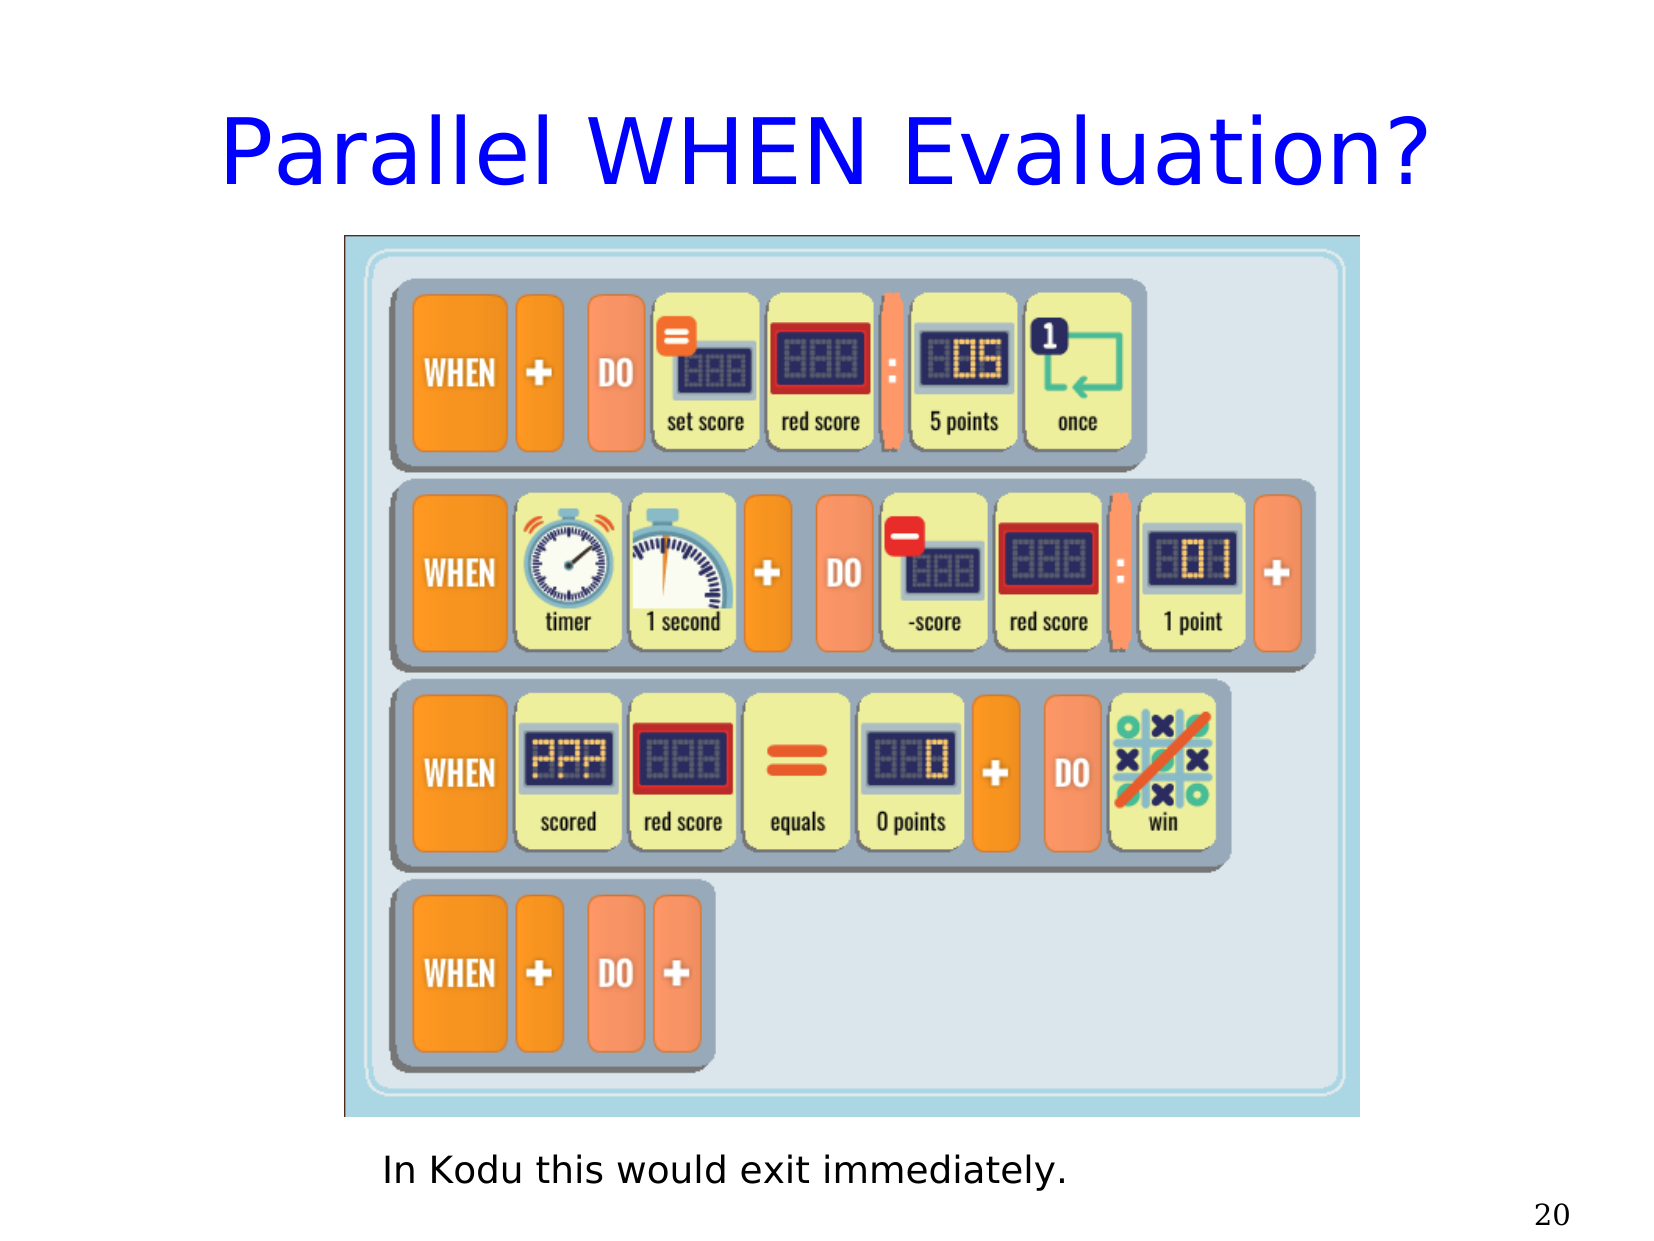

# Parallel WHEN Evaluation?
In Kodu this would exit immediately.
20